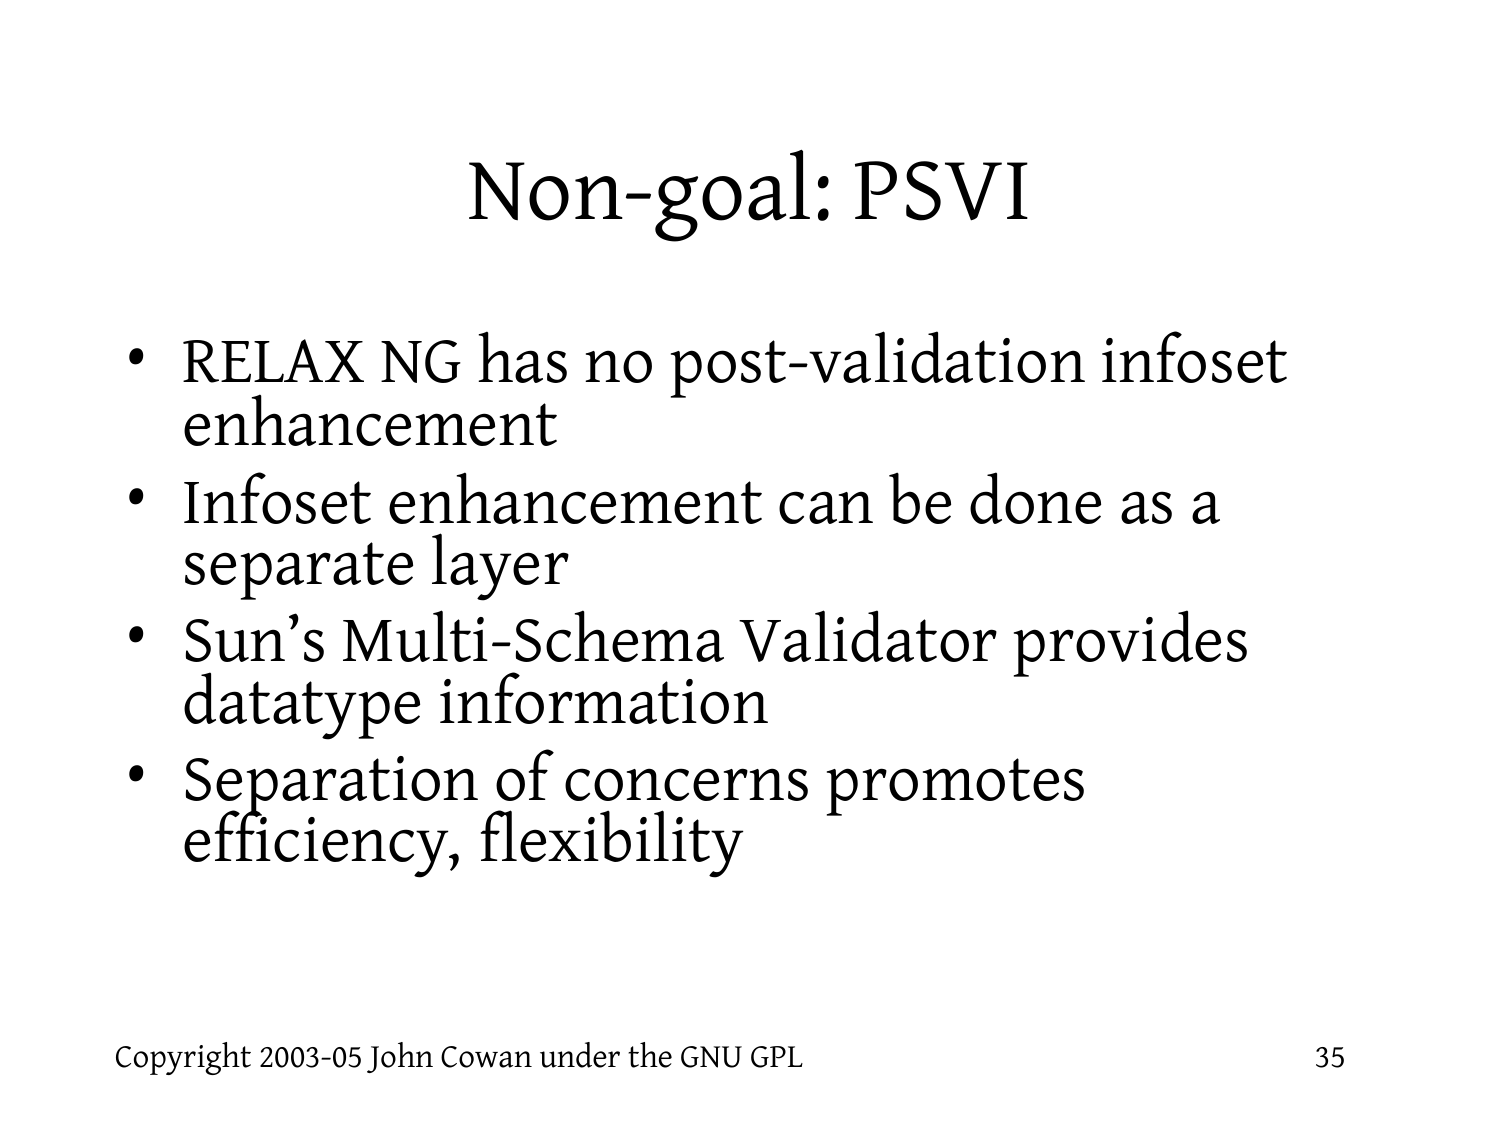

# Non-goal: PSVI
RELAX NG has no post-validation infoset enhancement
Infoset enhancement can be done as a separate layer
Sun’s Multi-Schema Validator provides datatype information
Separation of concerns promotes efficiency, flexibility